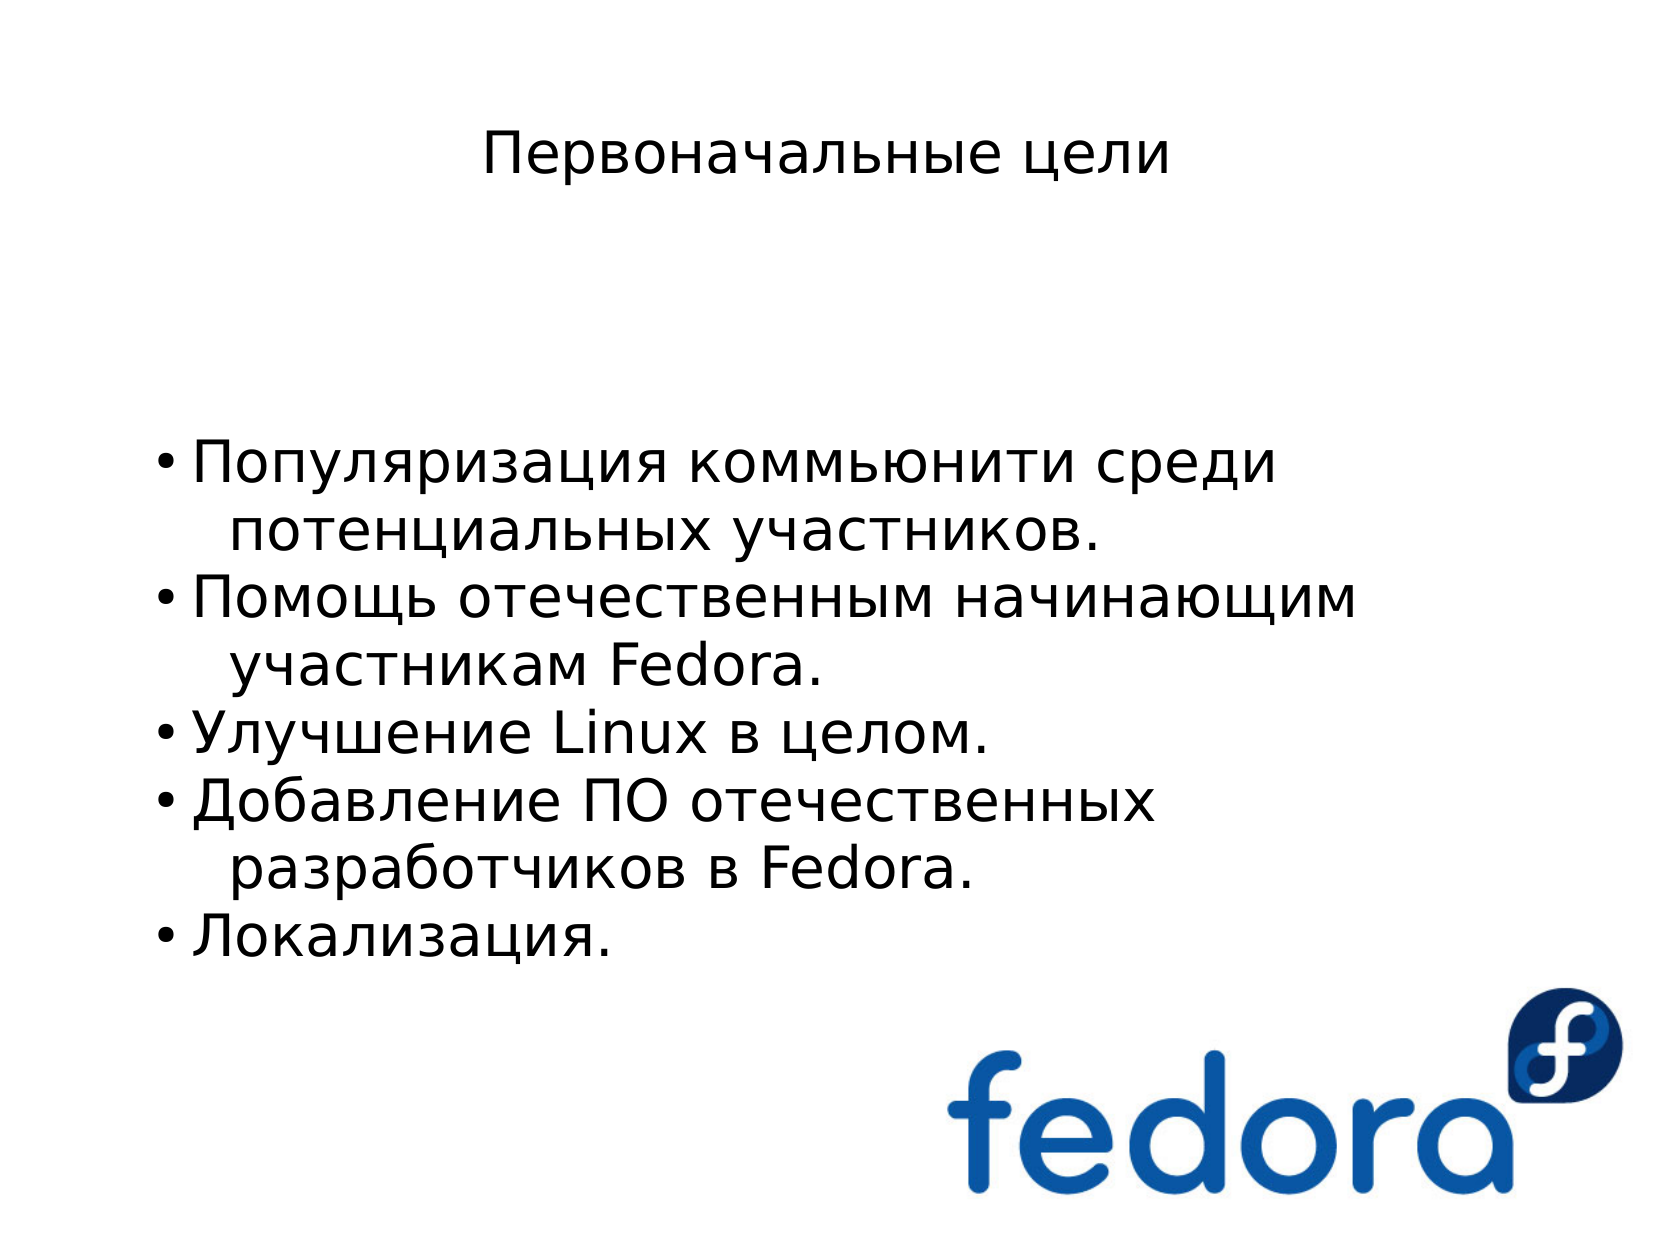

# Первоначальные цели
Популяризация коммьюнити среди потенциальных участников.
Помощь отечественным начинающим участникам Fedora.
Улучшение Linux в целом.
Добавление ПО отечественных разработчиков в Fedora.
Локализация.